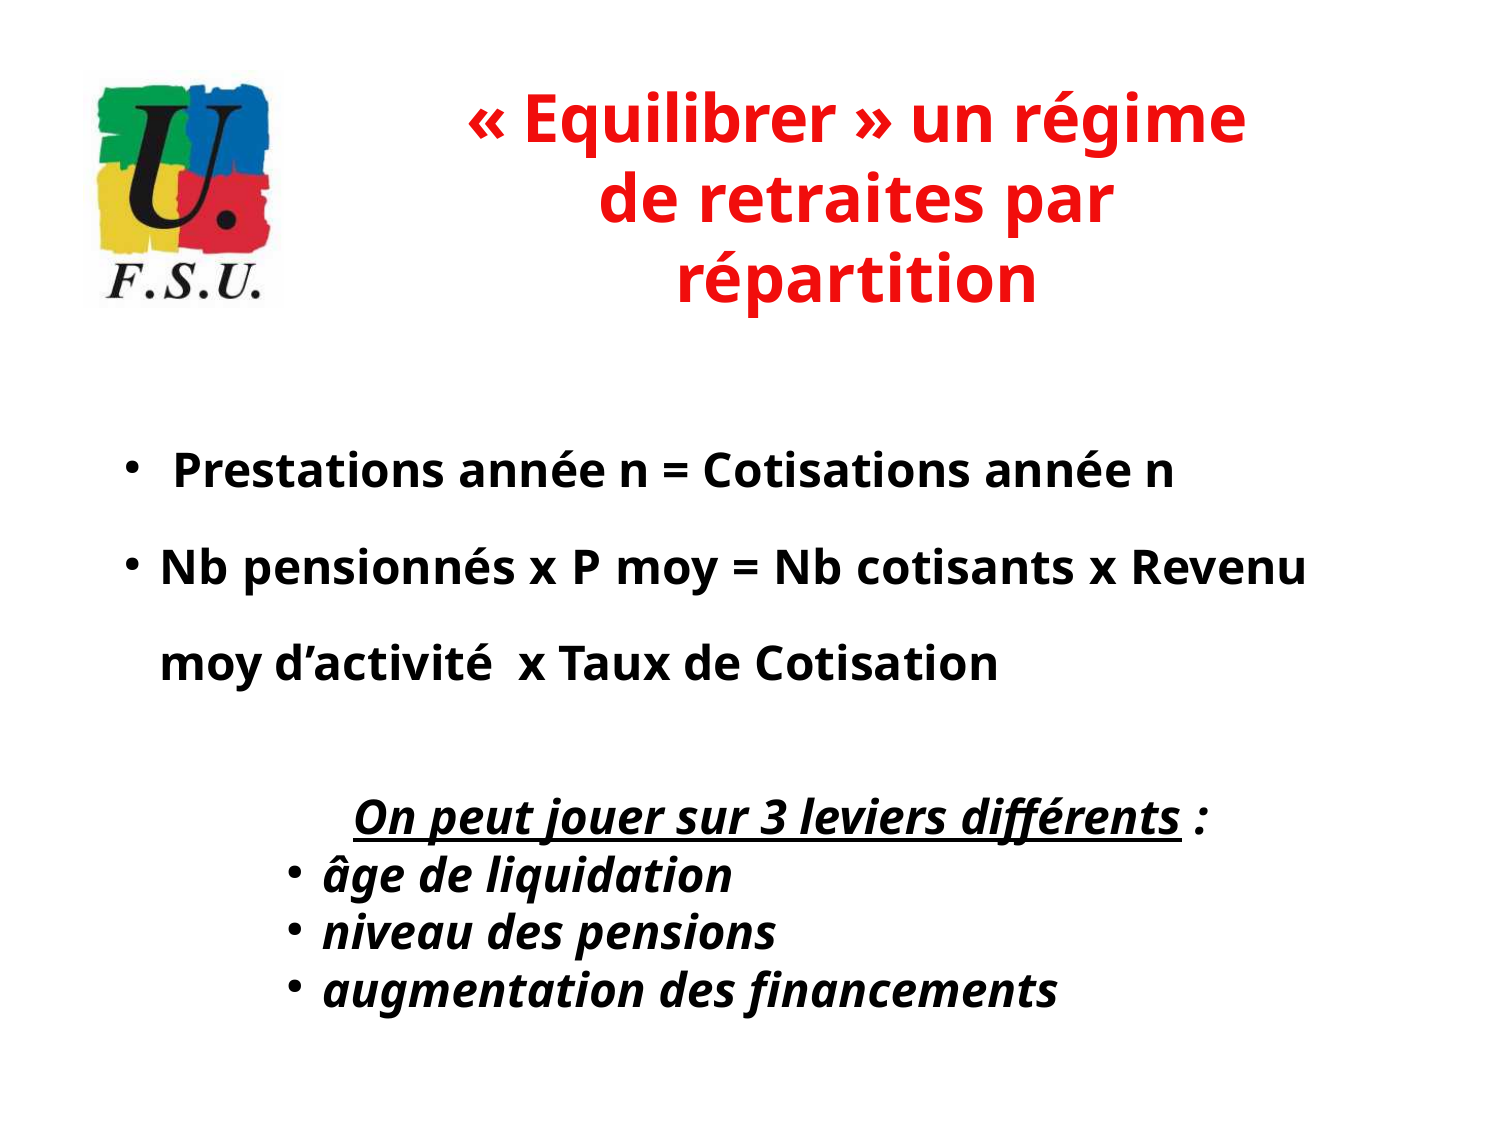

« Equilibrer » un régime de retraites par répartition
 Prestations année n = Cotisations année n
Nb pensionnés x P moy = Nb cotisants x Revenu moy d’activité x Taux de Cotisation
		On peut jouer sur 3 leviers différents :
âge de liquidation
niveau des pensions
augmentation des financements